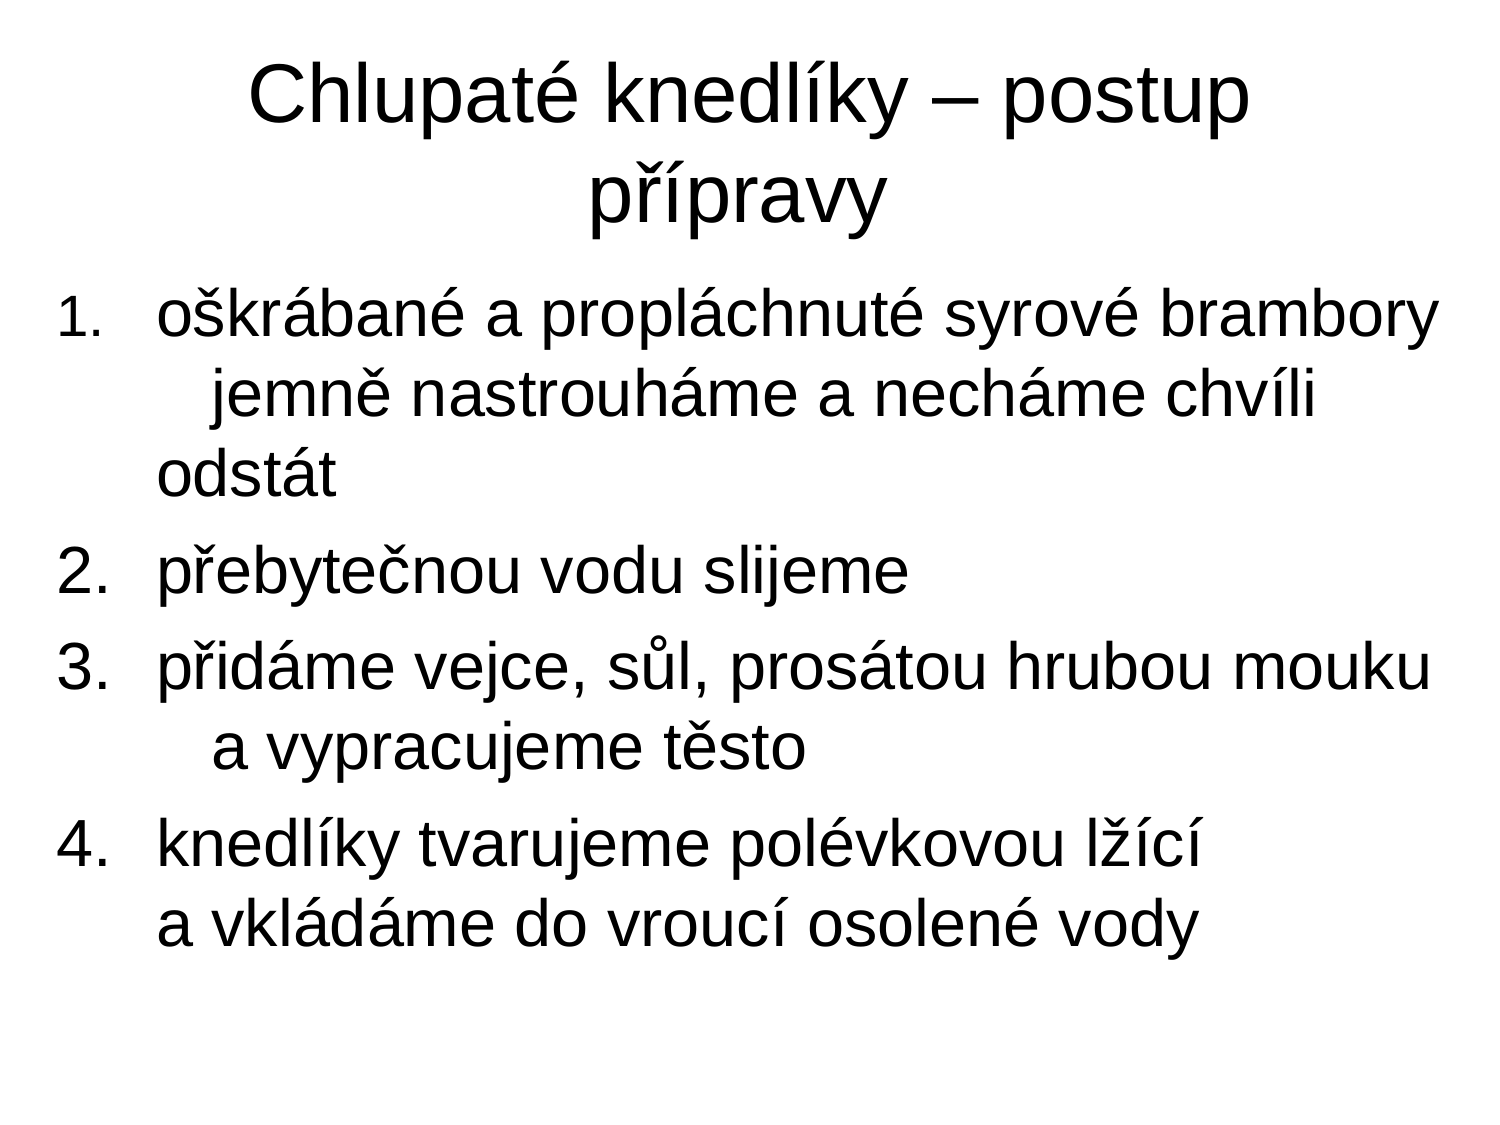

# Chlupaté knedlíky – postup přípravy
1. 	oškrábané a propláchnuté syrové brambory jemně nastrouháme a necháme chvíli odstát
2. 	přebytečnou vodu slijeme
3. 	přidáme vejce, sůl, prosátou hrubou mouku a vypracujeme těsto
4. 	knedlíky tvarujeme polévkovou lžící
a vkládáme do vroucí osolené vody